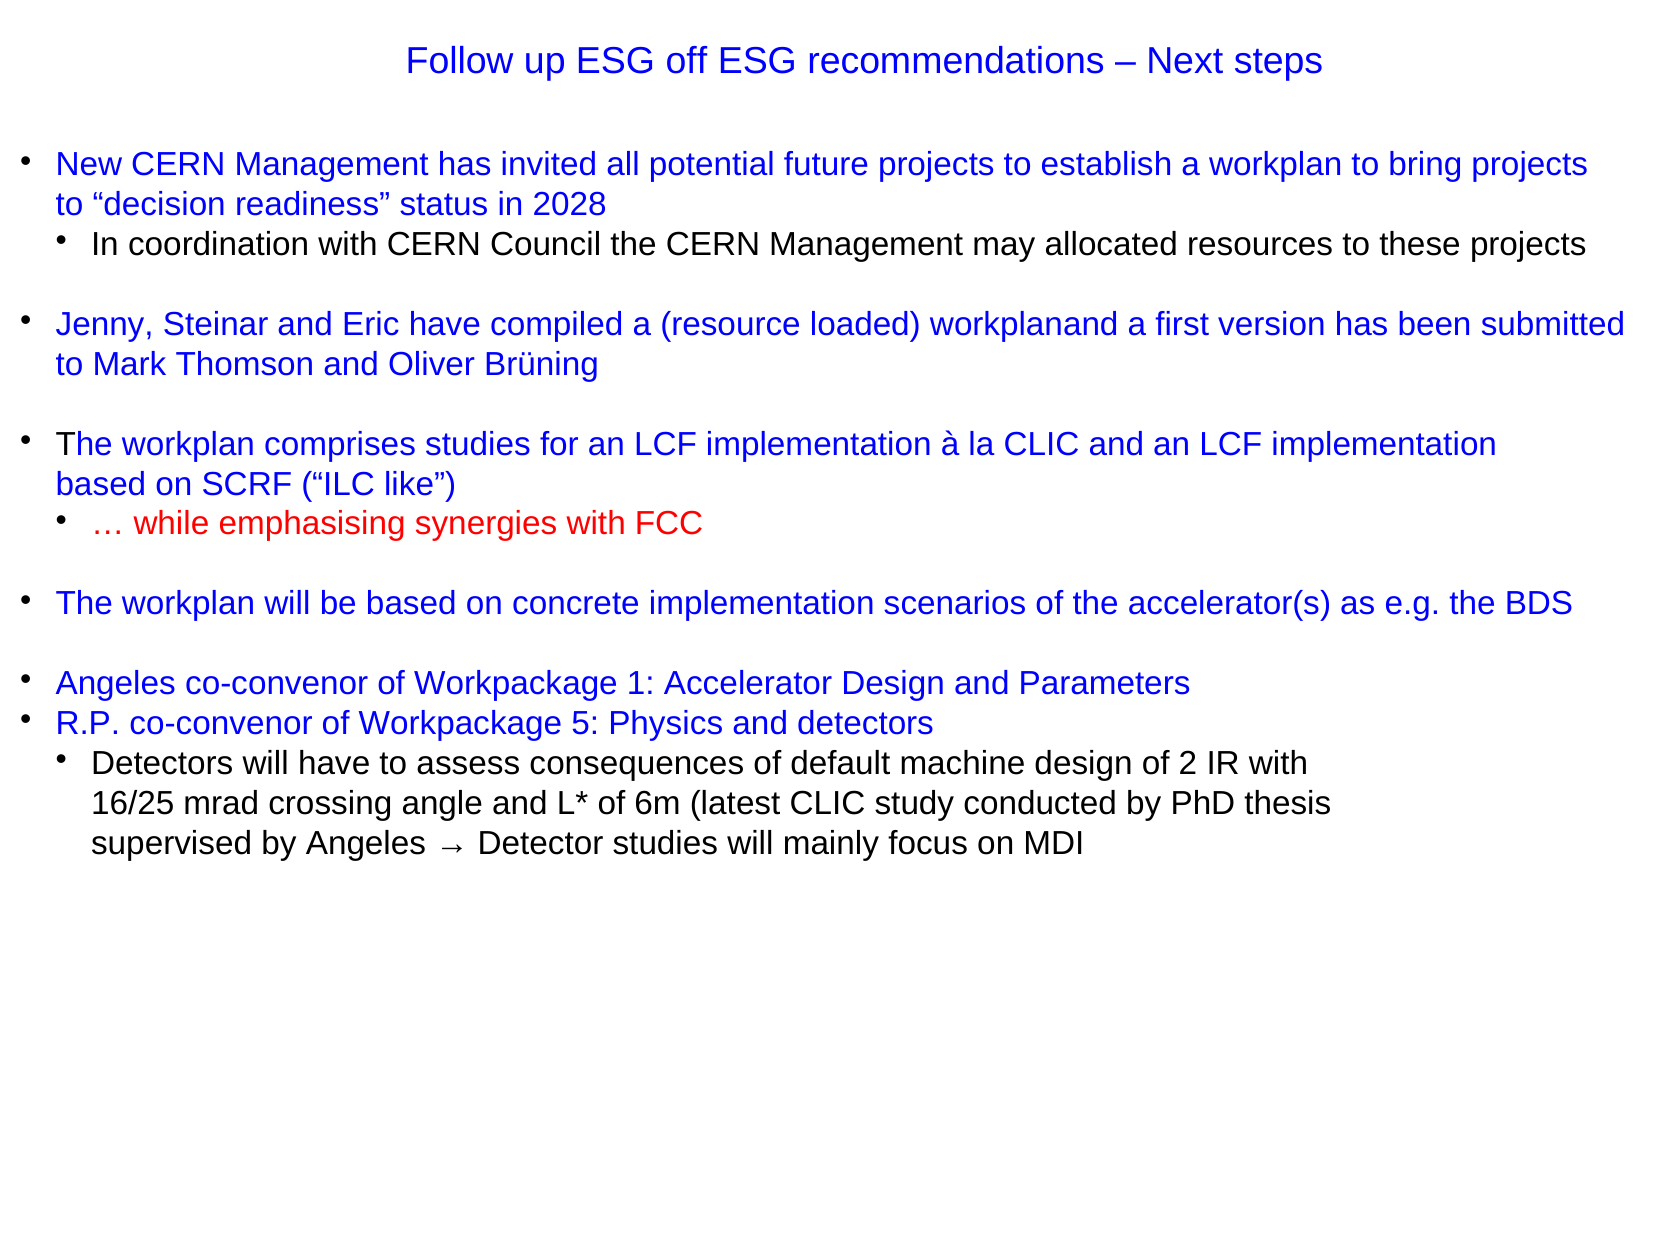

Follow up ESG off ESG recommendations – Next steps
New CERN Management has invited all potential future projects to establish a workplan to bring projects
to “decision readiness” status in 2028
In coordination with CERN Council the CERN Management may allocated resources to these projects
Jenny, Steinar and Eric have compiled a (resource loaded) workplanand a first version has been submitted
to Mark Thomson and Oliver Brüning
The workplan comprises studies for an LCF implementation à la CLIC and an LCF implementation
based on SCRF (“ILC like”)
… while emphasising synergies with FCC
The workplan will be based on concrete implementation scenarios of the accelerator(s) as e.g. the BDS
Angeles co-convenor of Workpackage 1: Accelerator Design and Parameters
R.P. co-convenor of Workpackage 5: Physics and detectors
Detectors will have to assess consequences of default machine design of 2 IR with
16/25 mrad crossing angle and L* of 6m (latest CLIC study conducted by PhD thesis
supervised by Angeles → Detector studies will mainly focus on MDI